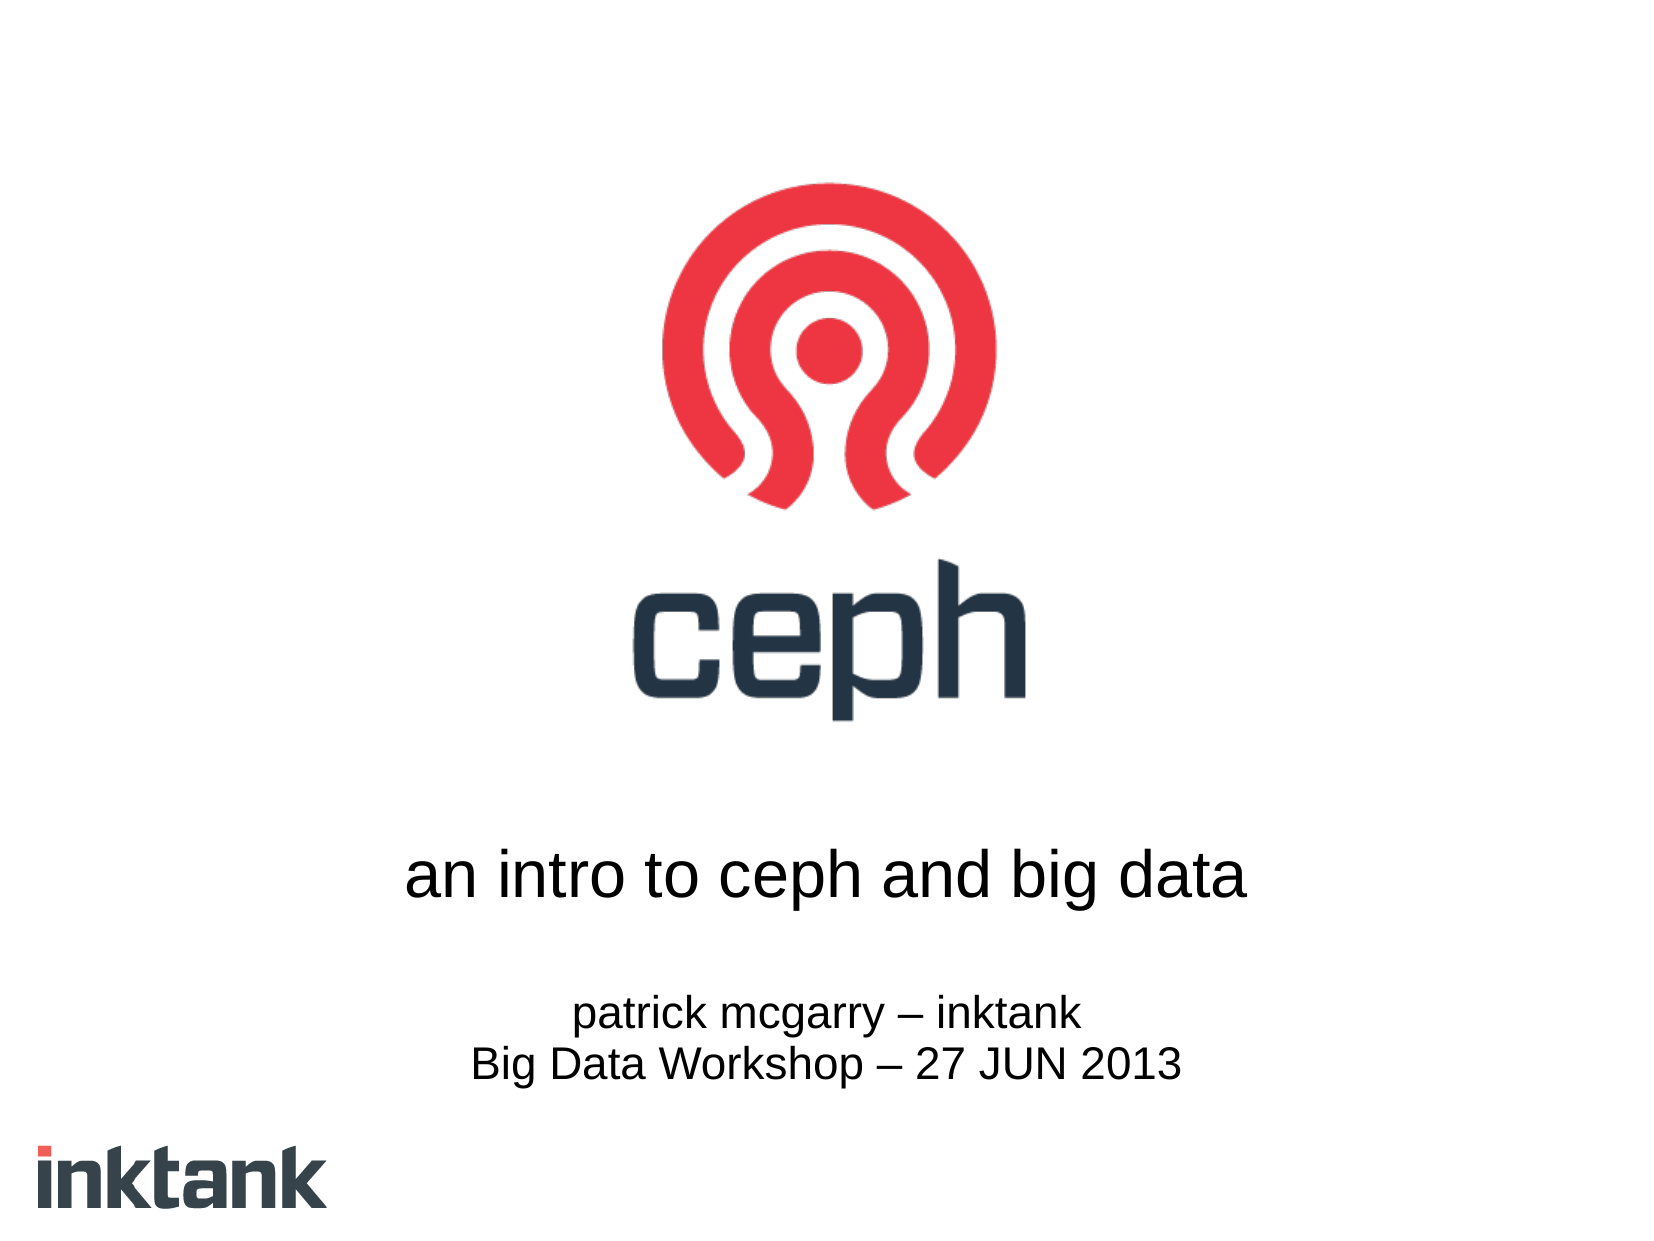

# an intro to ceph and big data
patrick mcgarry – inktank
Big Data Workshop – 27 JUN 2013